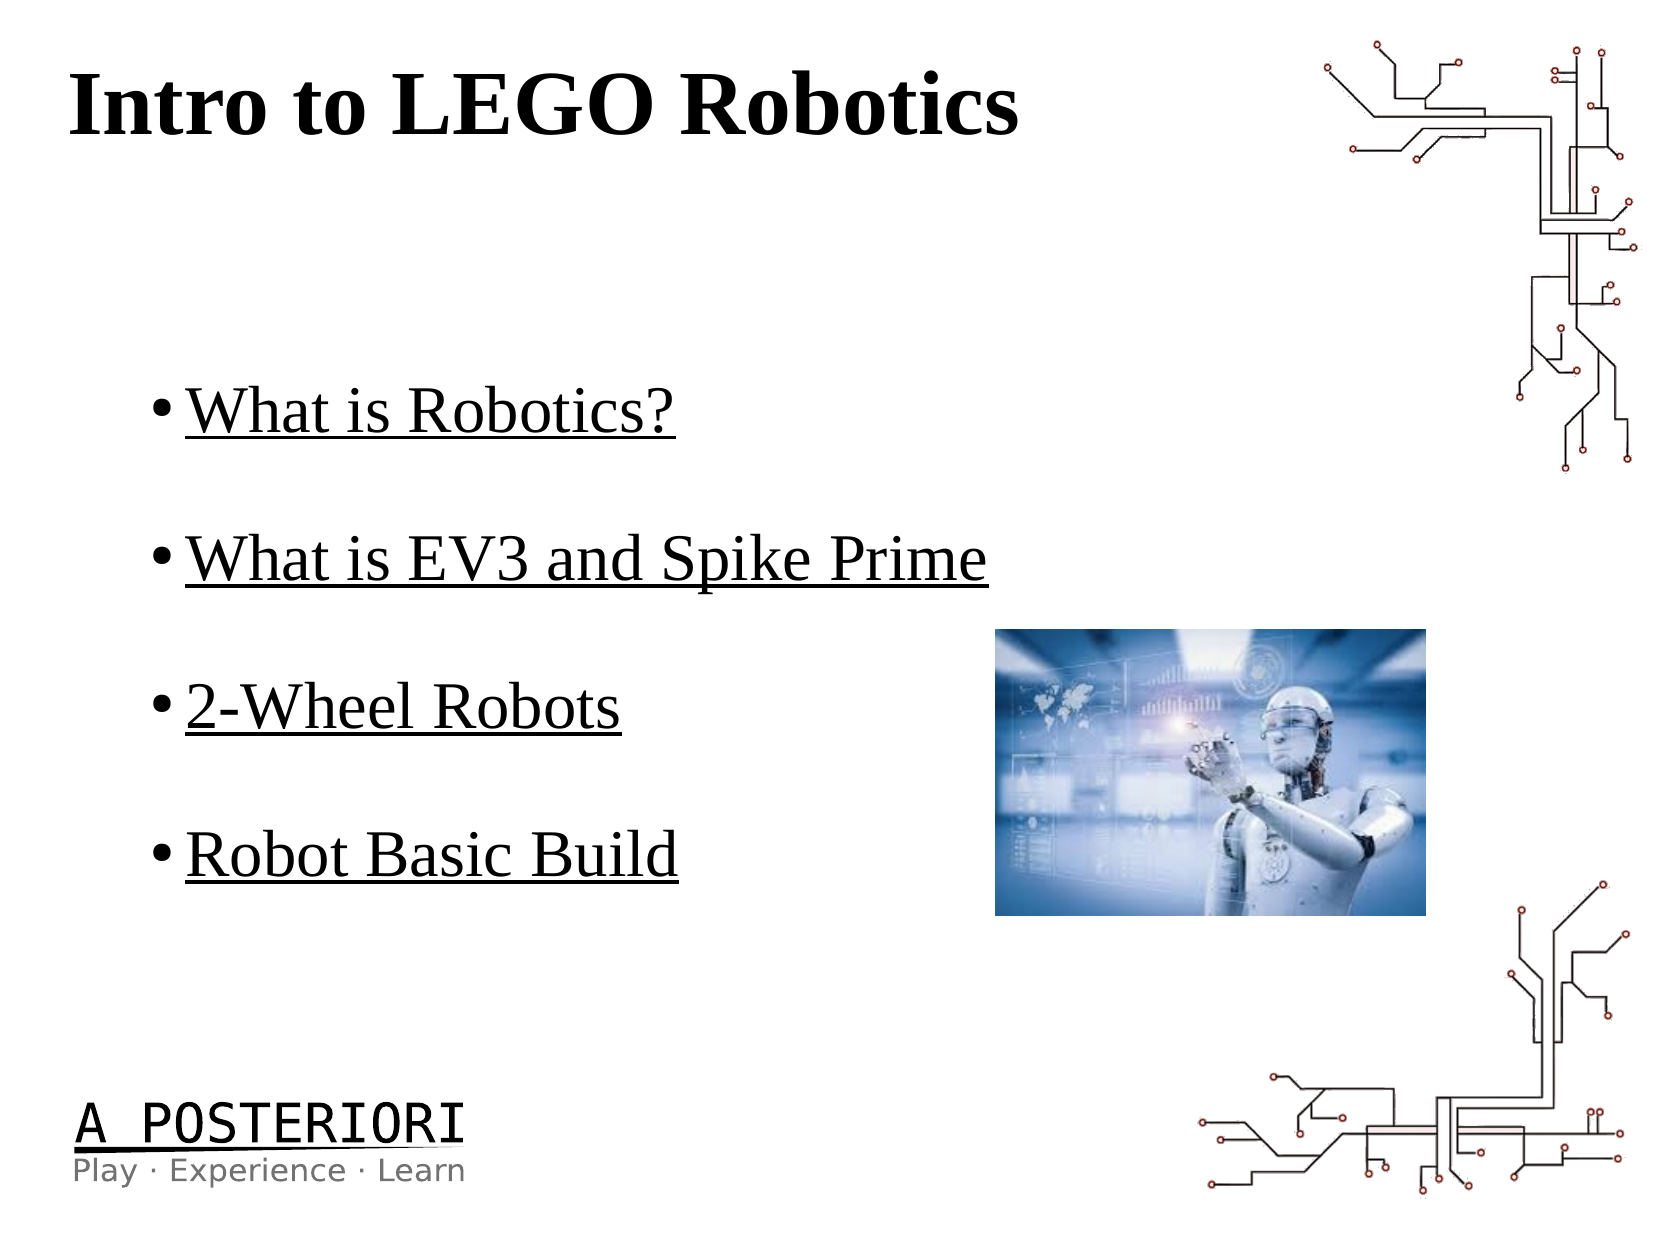

# Intro to LEGO Robotics
What is Robotics?
What is EV3 and Spike Prime
2-Wheel Robots
Robot Basic Build